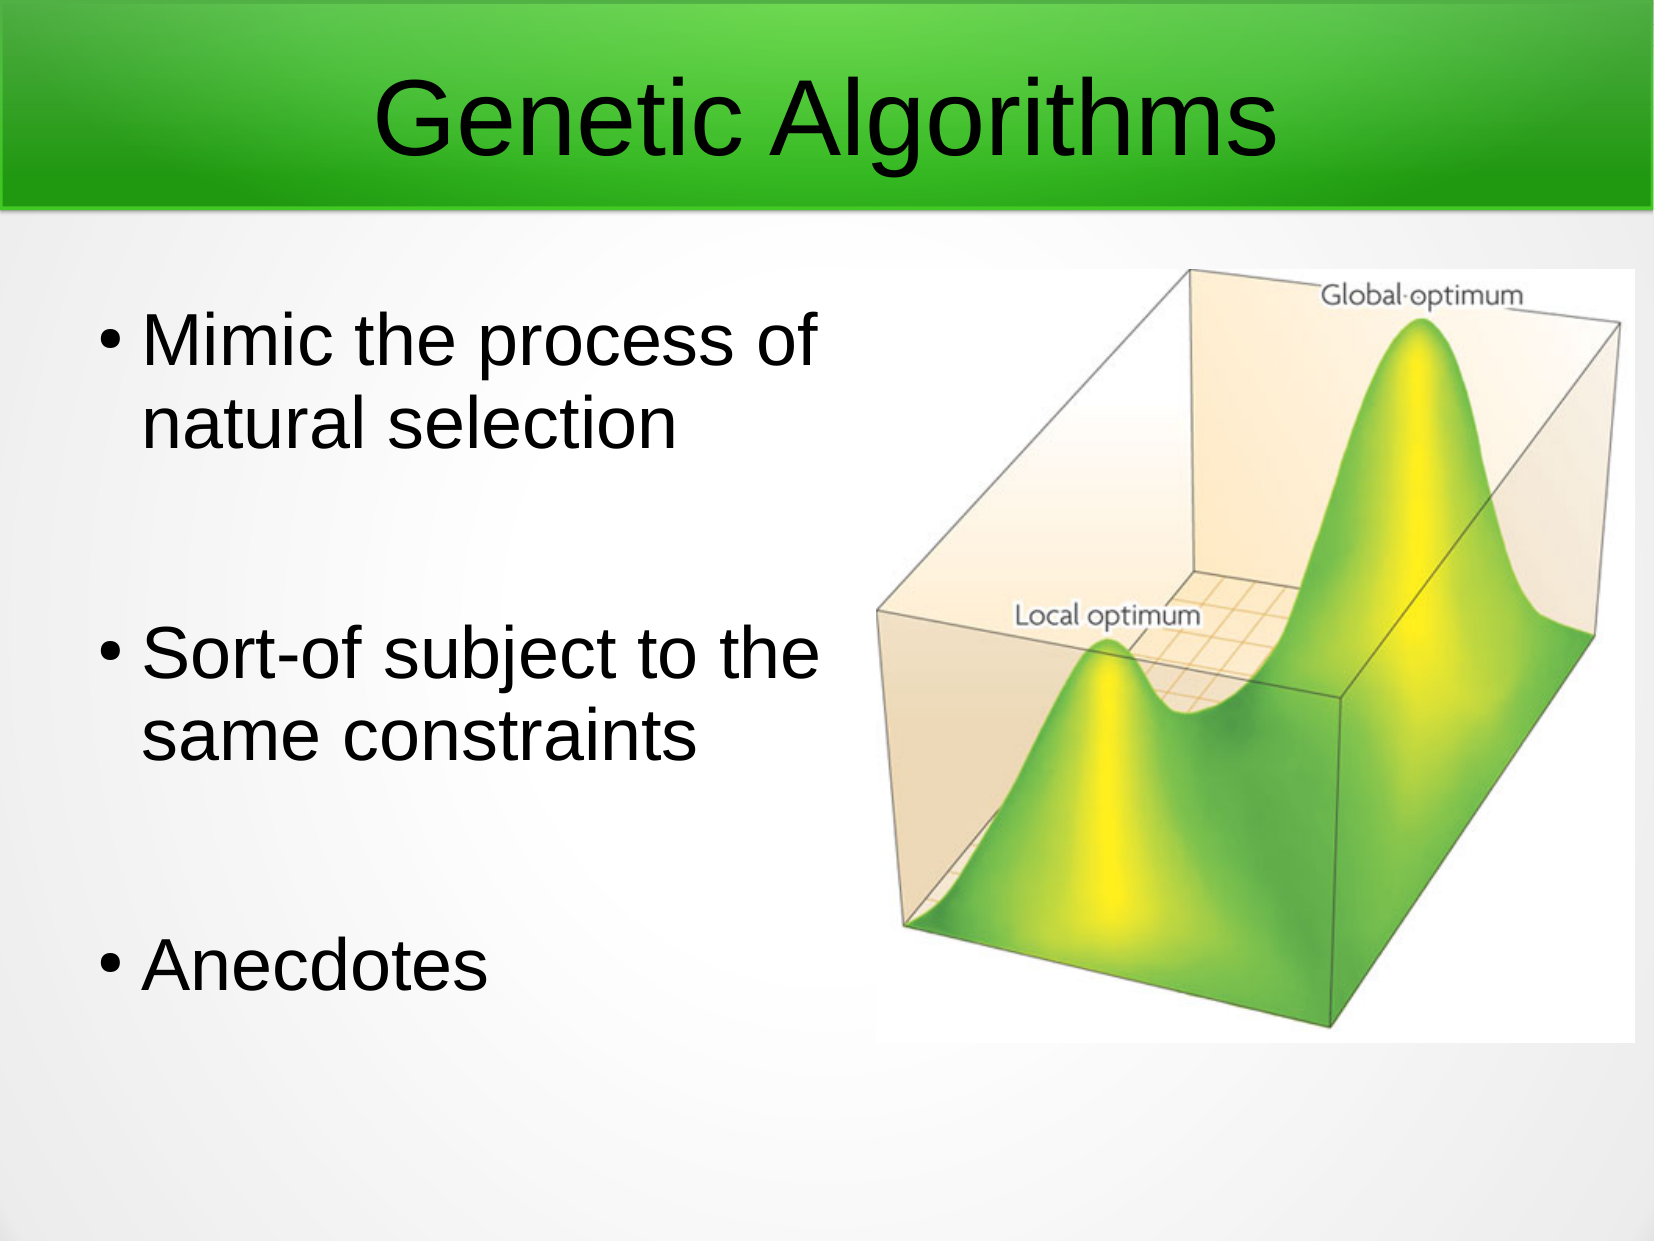

# Genetic Algorithms
Mimic the process of natural selection
Sort-of subject to the same constraints
Anecdotes